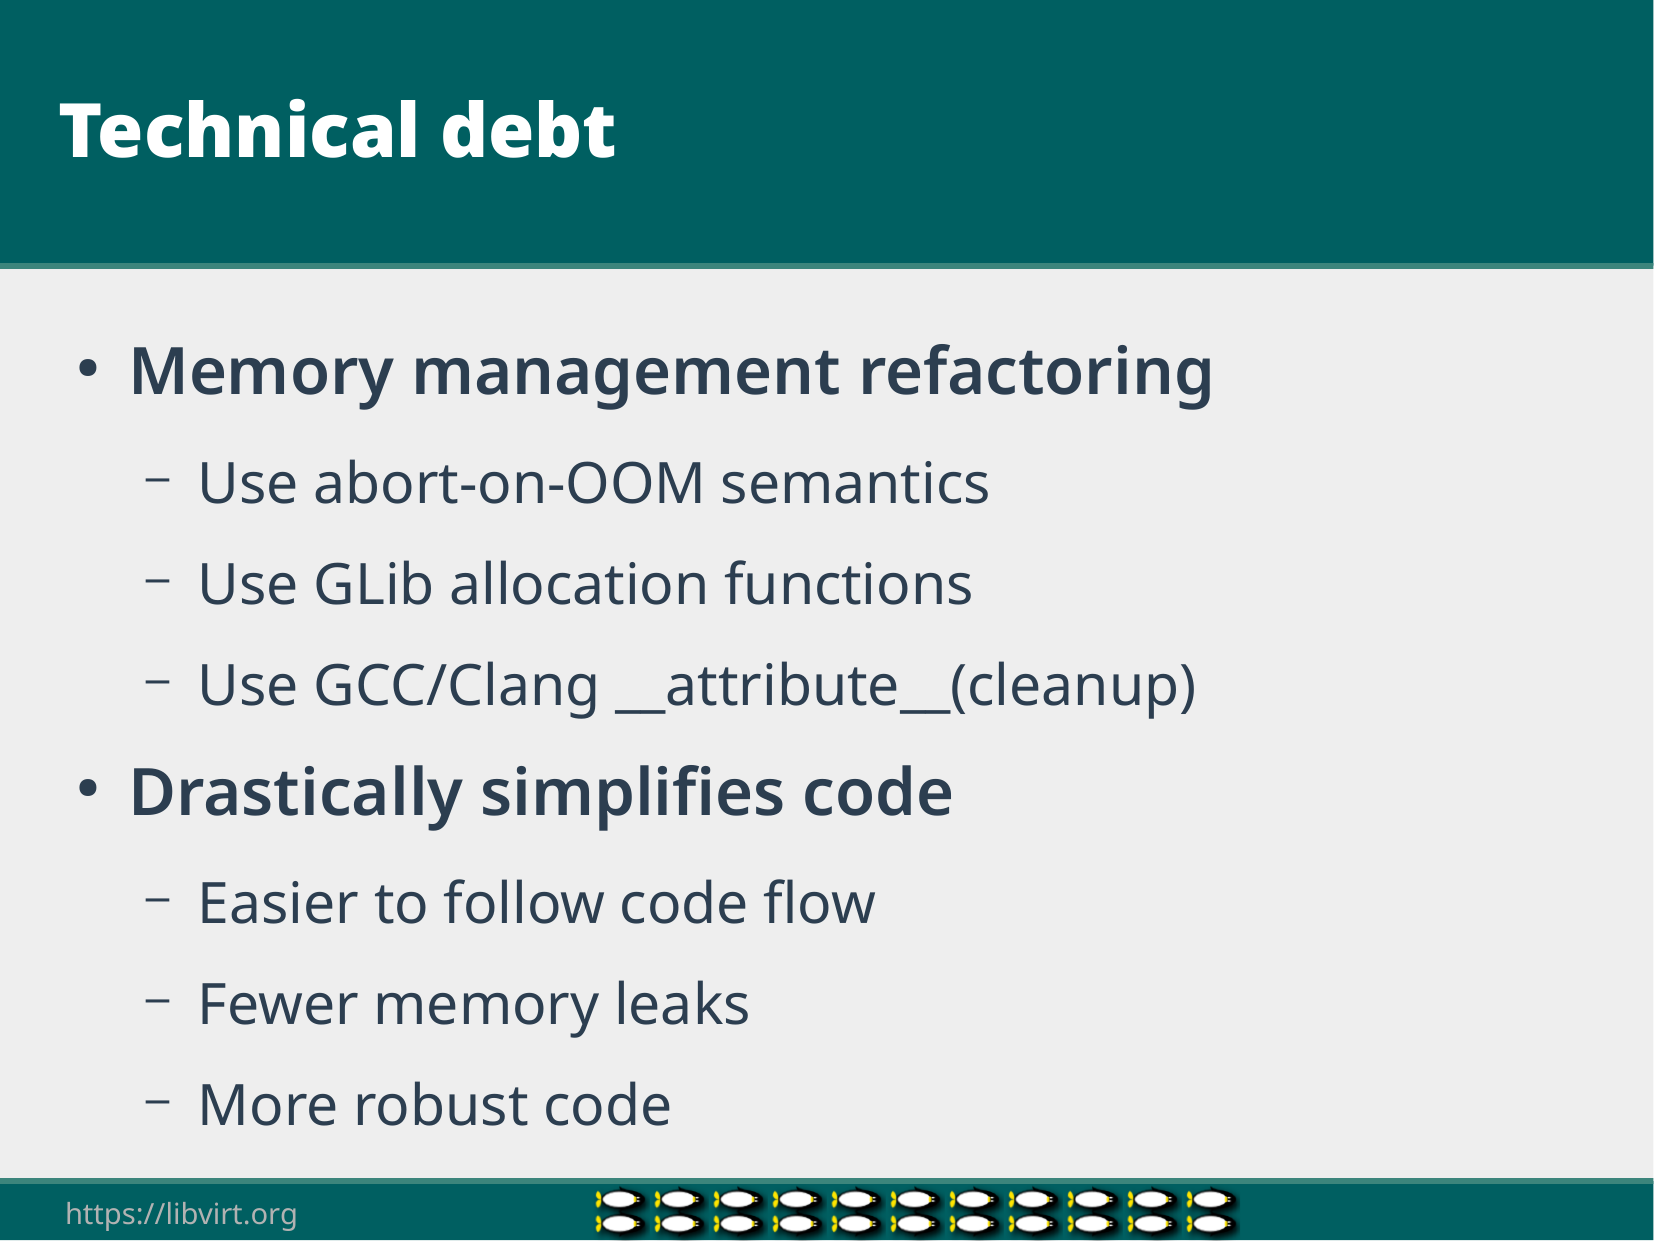

# Technical debt
Memory management refactoring
Use abort-on-OOM semantics
Use GLib allocation functions
Use GCC/Clang __attribute__(cleanup)
Drastically simplifies code
Easier to follow code flow
Fewer memory leaks
More robust code
https://libvirt.org